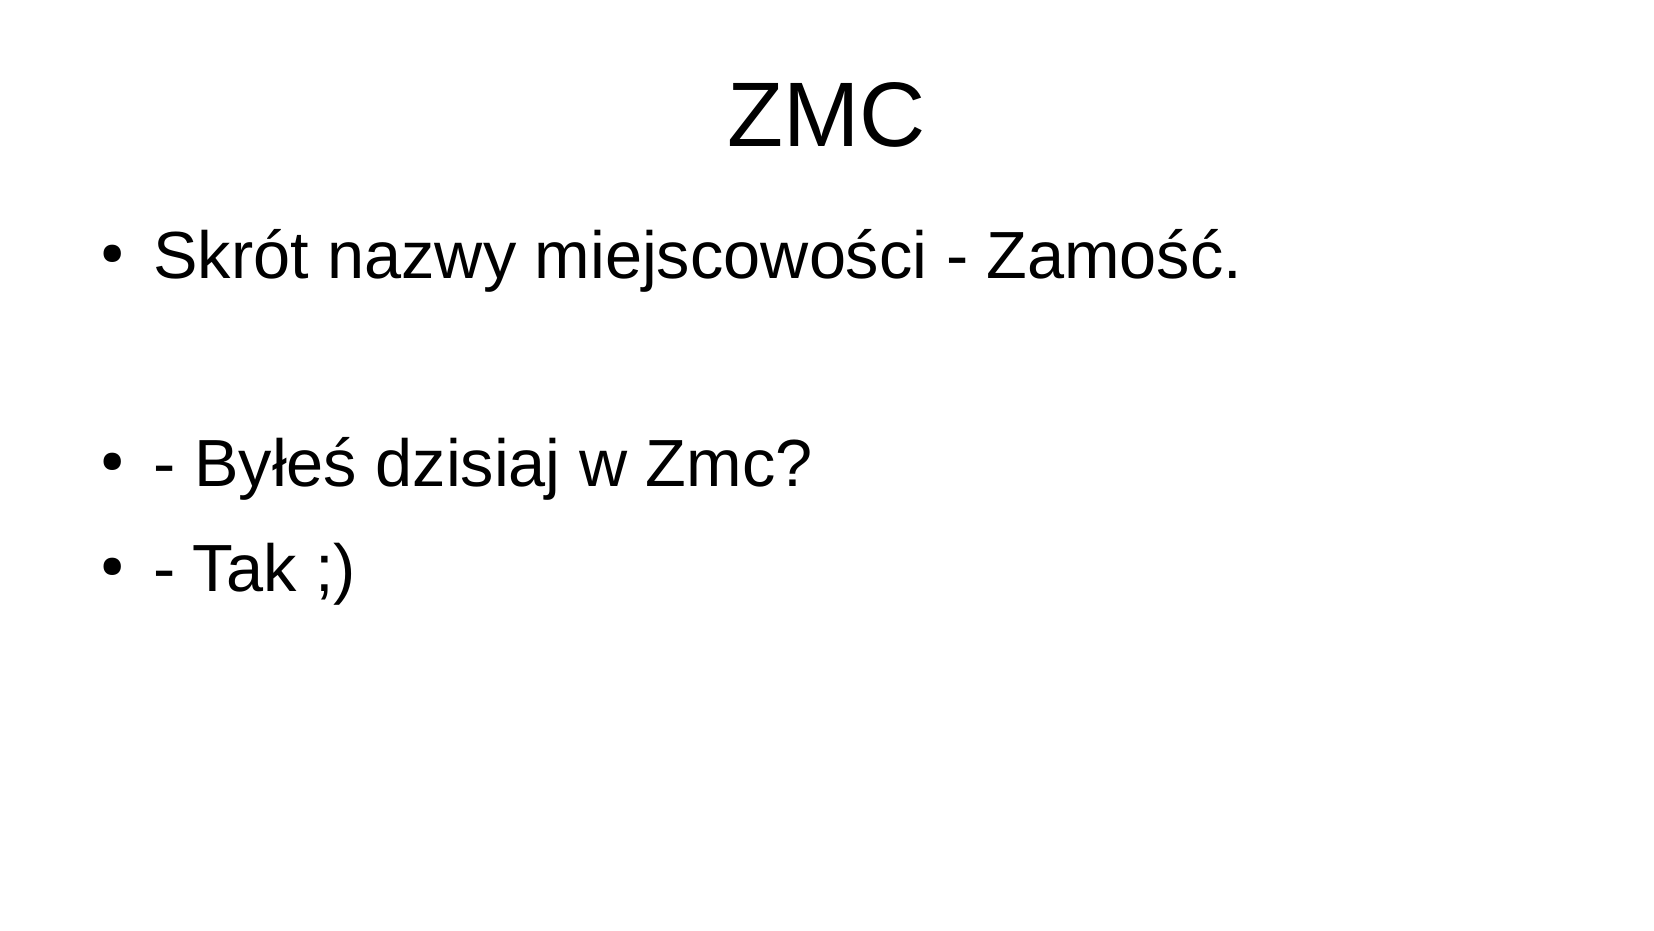

# ZMC
Skrót nazwy miejscowości - Zamość.
- Byłeś dzisiaj w Zmc?
- Tak ;)